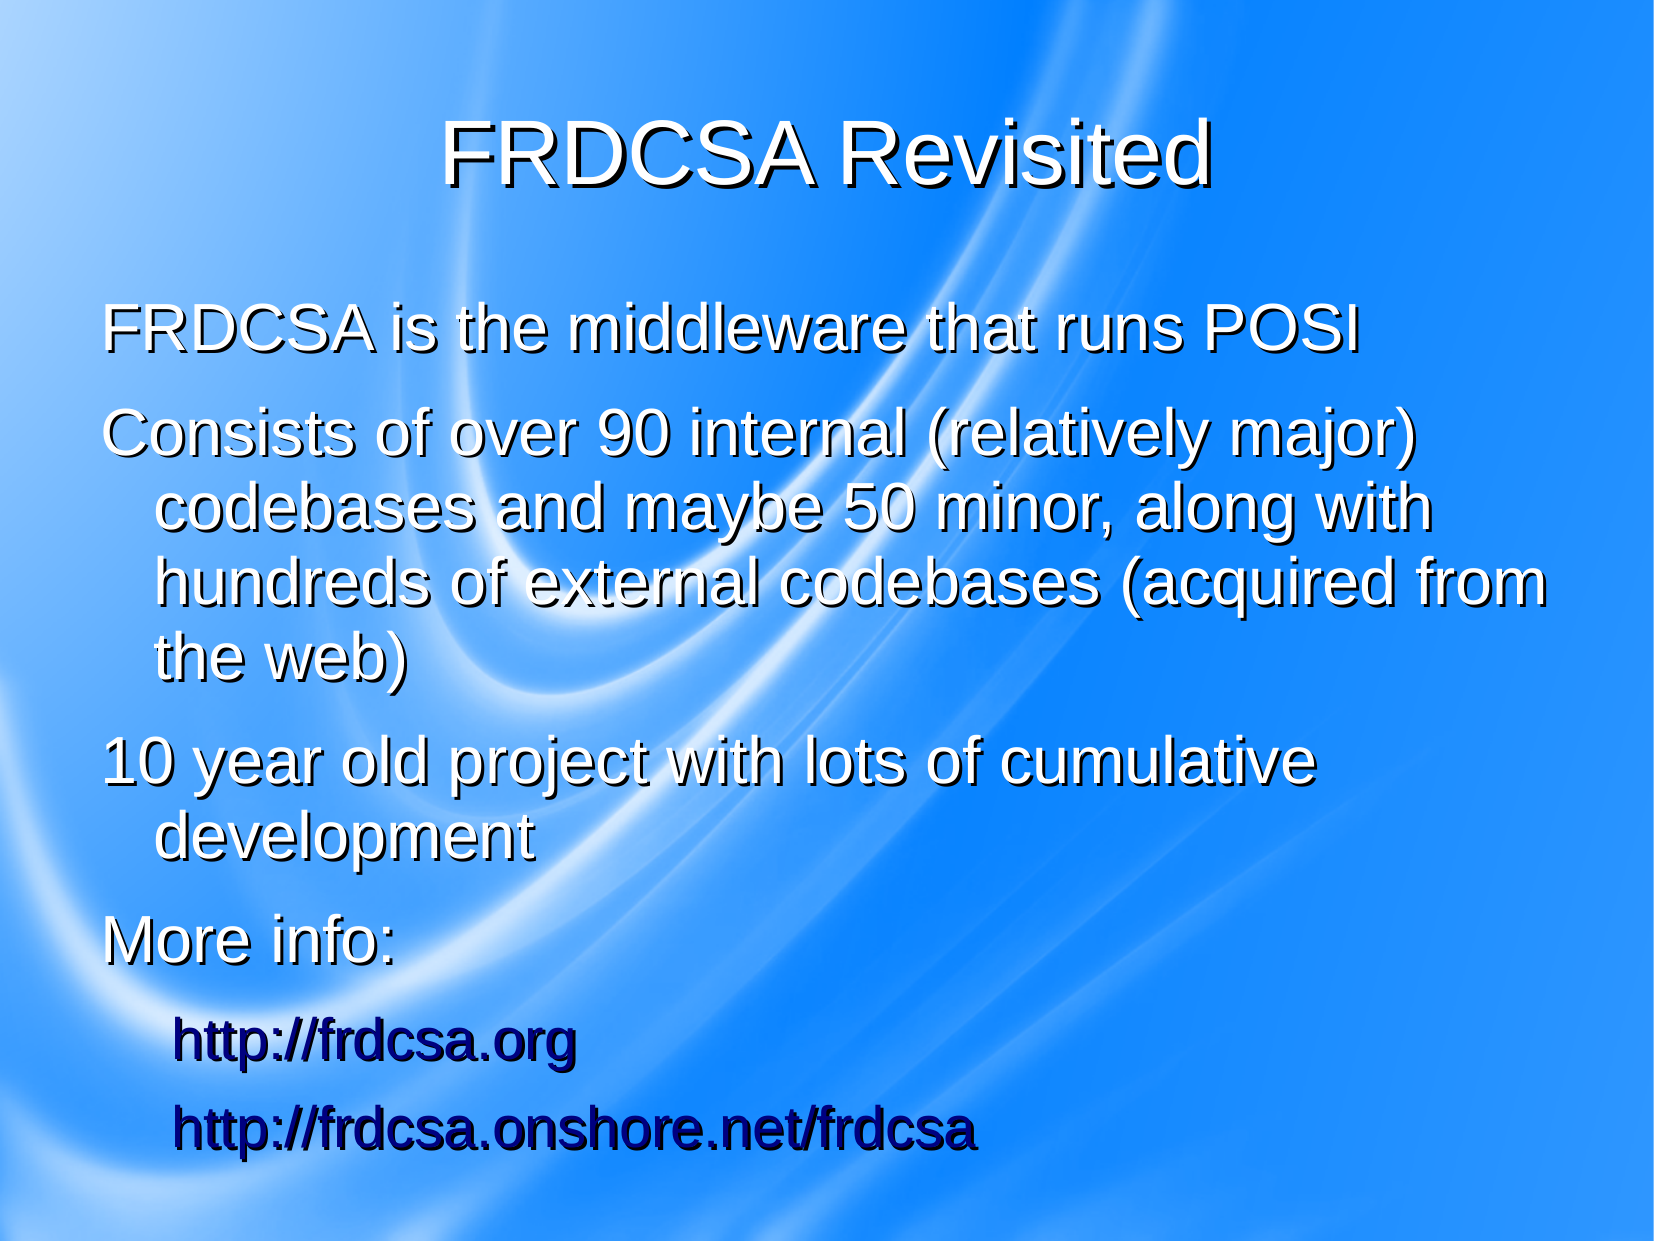

# FRDCSA Revisited
FRDCSA is the middleware that runs POSI
Consists of over 90 internal (relatively major) codebases and maybe 50 minor, along with hundreds of external codebases (acquired from the web)
10 year old project with lots of cumulative development
More info:
http://frdcsa.org
http://frdcsa.onshore.net/frdcsa